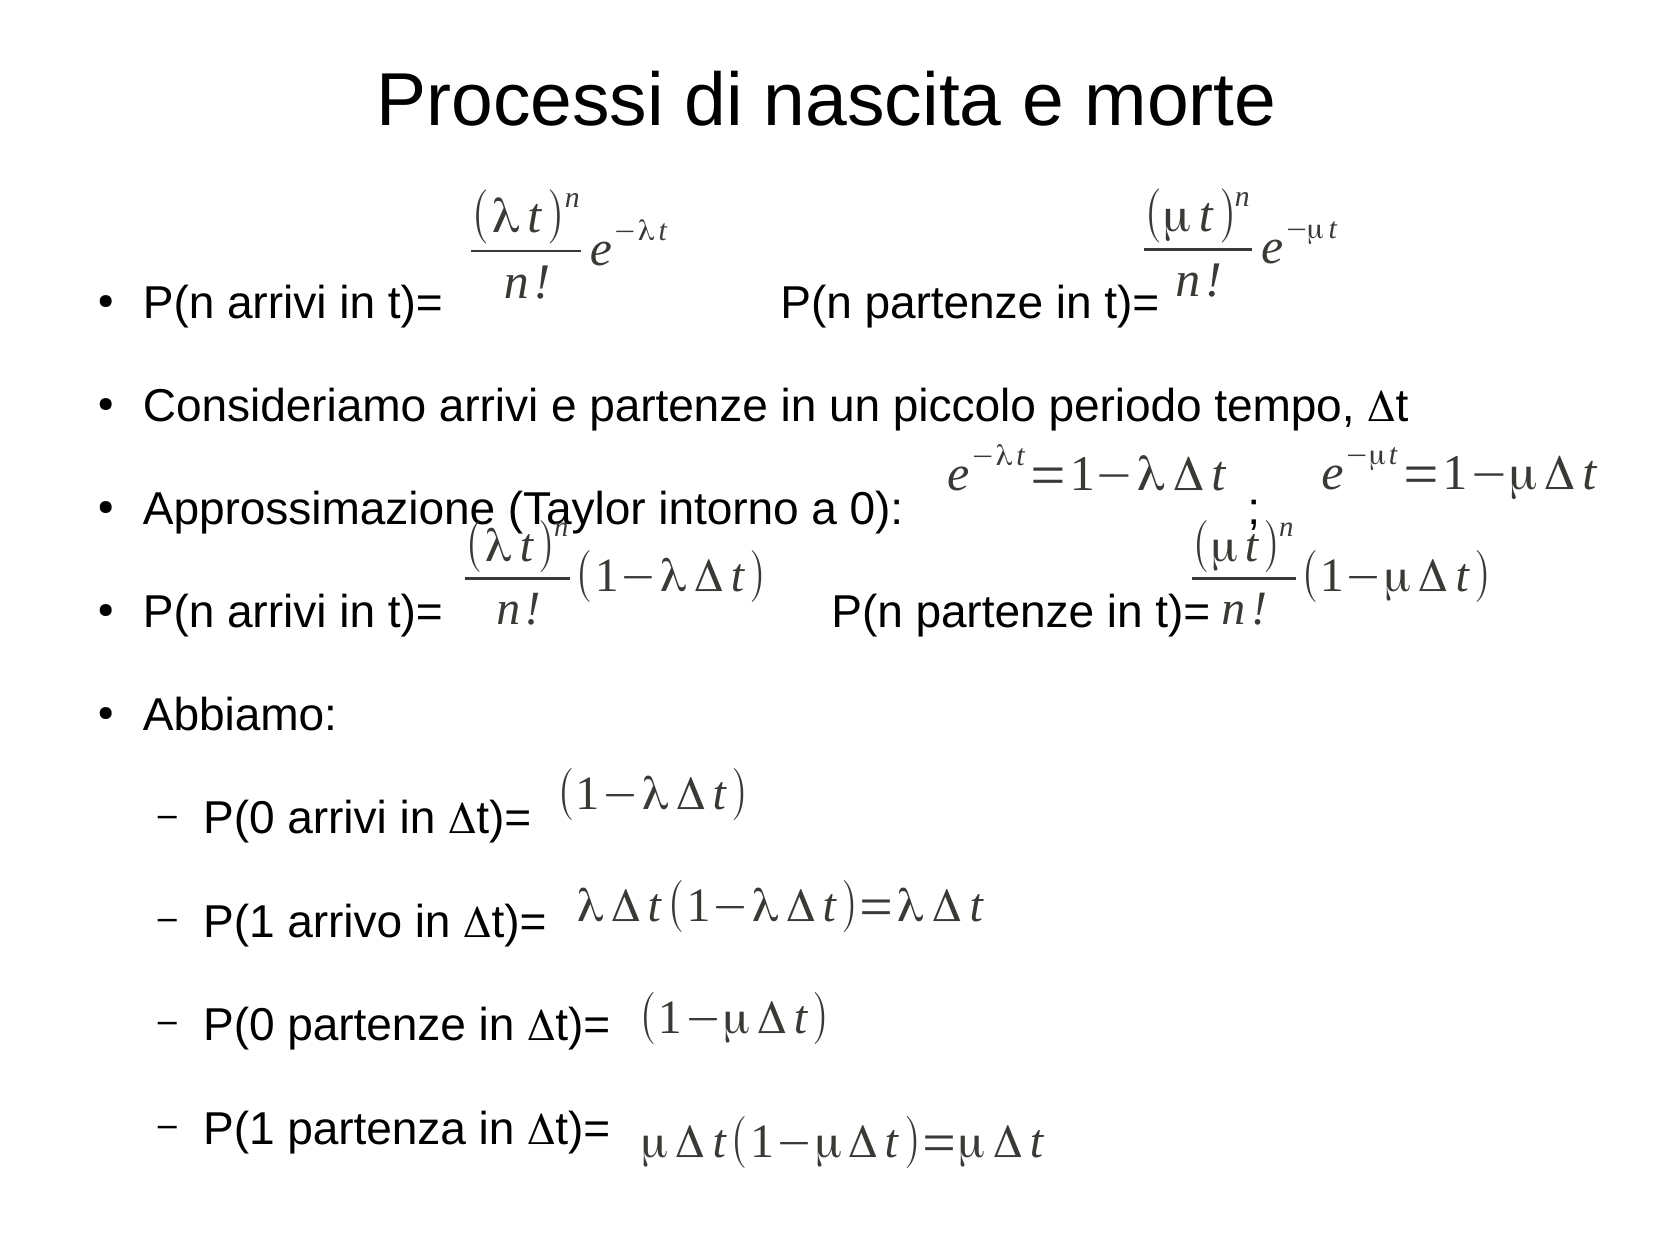

# Processi di nascita e morte
P(n arrivi in t)=					 				 P(n partenze in t)=
Consideriamo arrivi e partenze in un piccolo periodo tempo, Dt
Approssimazione (Taylor intorno a 0): ;
P(n arrivi in t)=						 				 P(n partenze in t)=
Abbiamo:
P(0 arrivi in Dt)=
P(1 arrivo in Dt)=
P(0 partenze in Dt)=
P(1 partenza in Dt)=